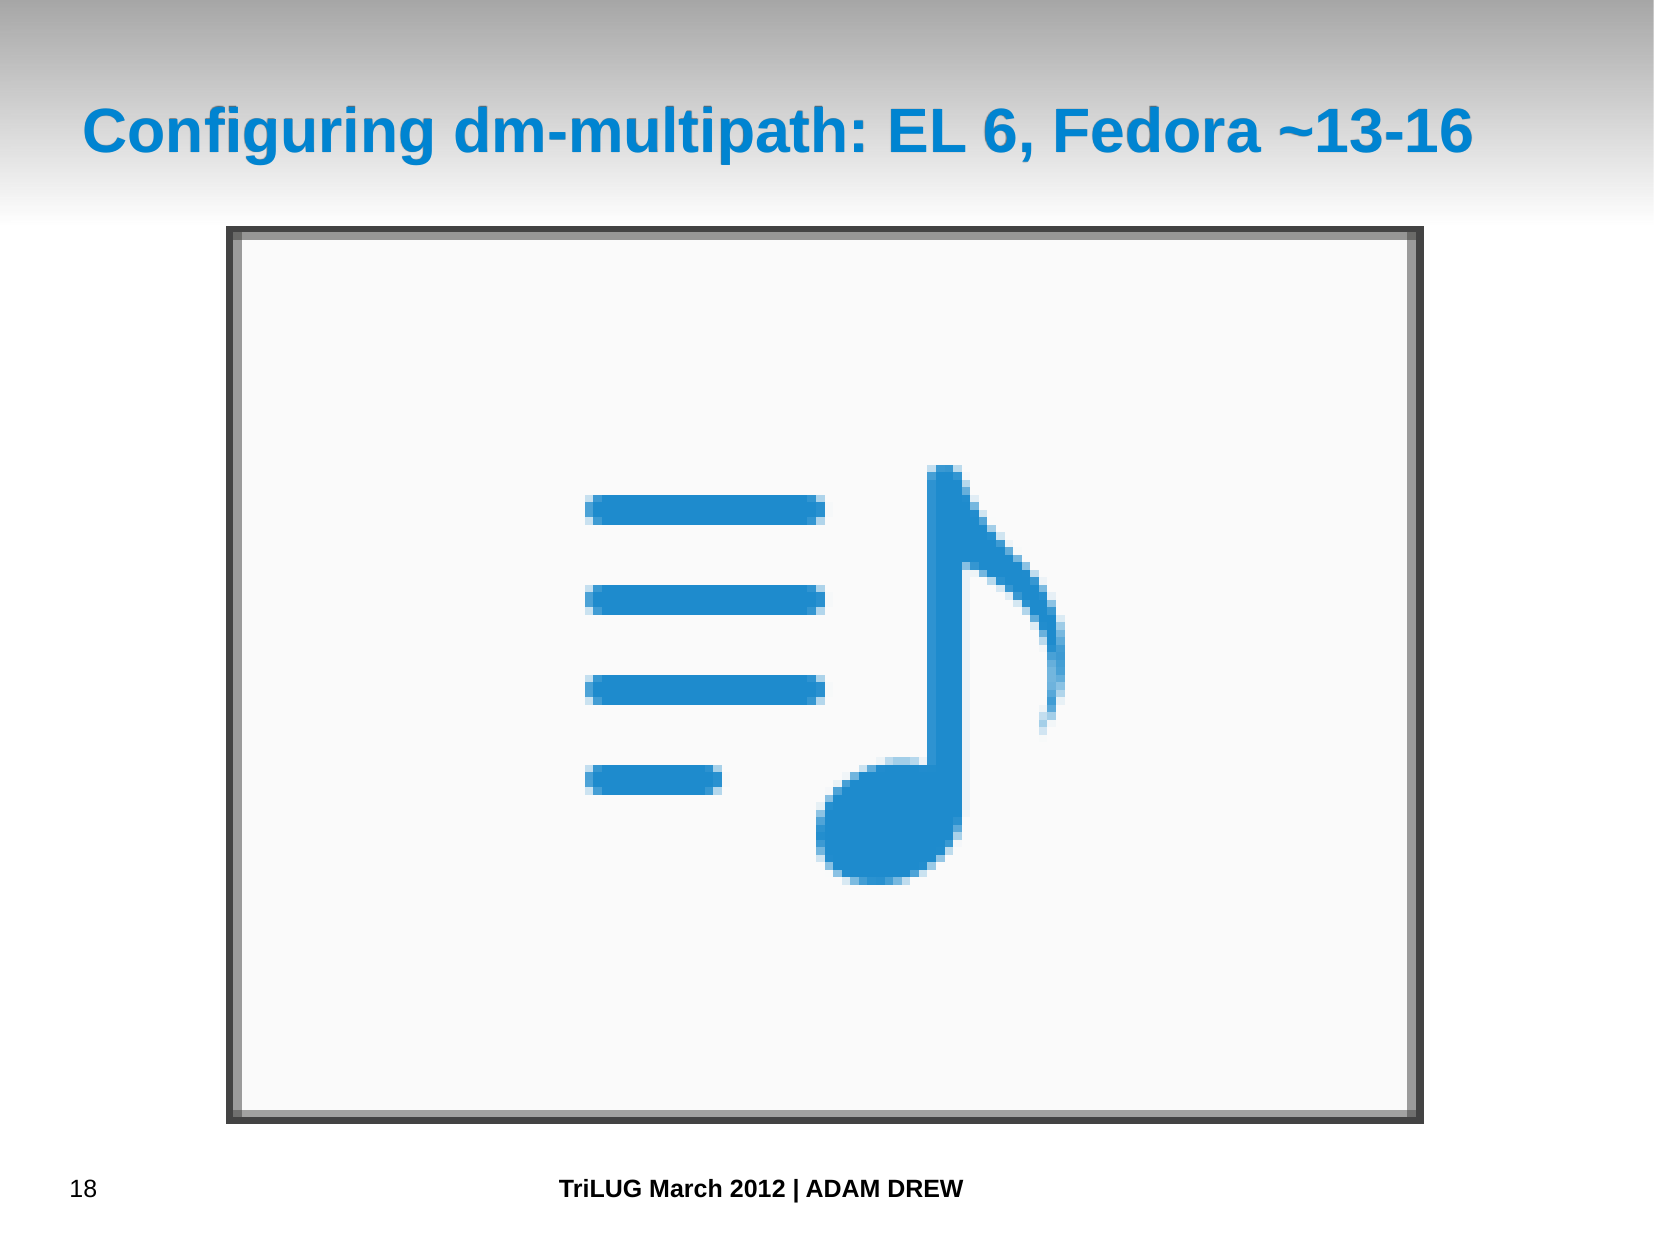

# Configuring dm-multipath: EL 6, Fedora ~13-16